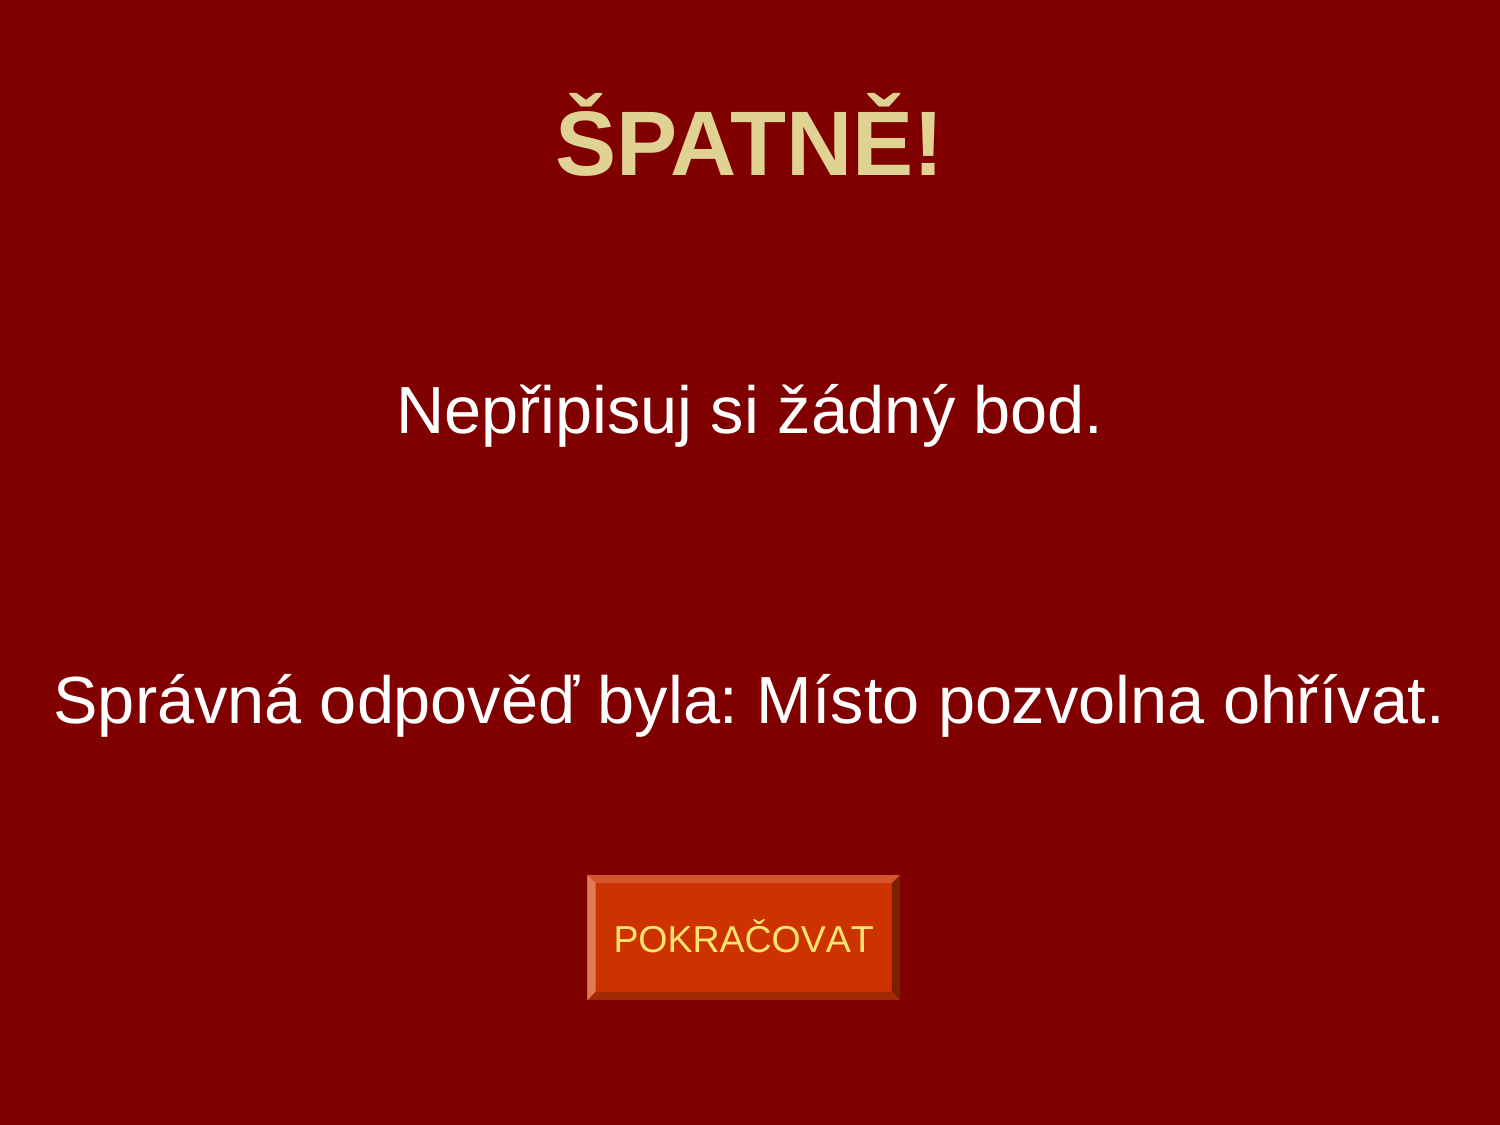

# ŠPATNĚ!
Nepřipisuj si žádný bod.
Správná odpověď byla: Místo pozvolna ohřívat.
POKRAČOVAT